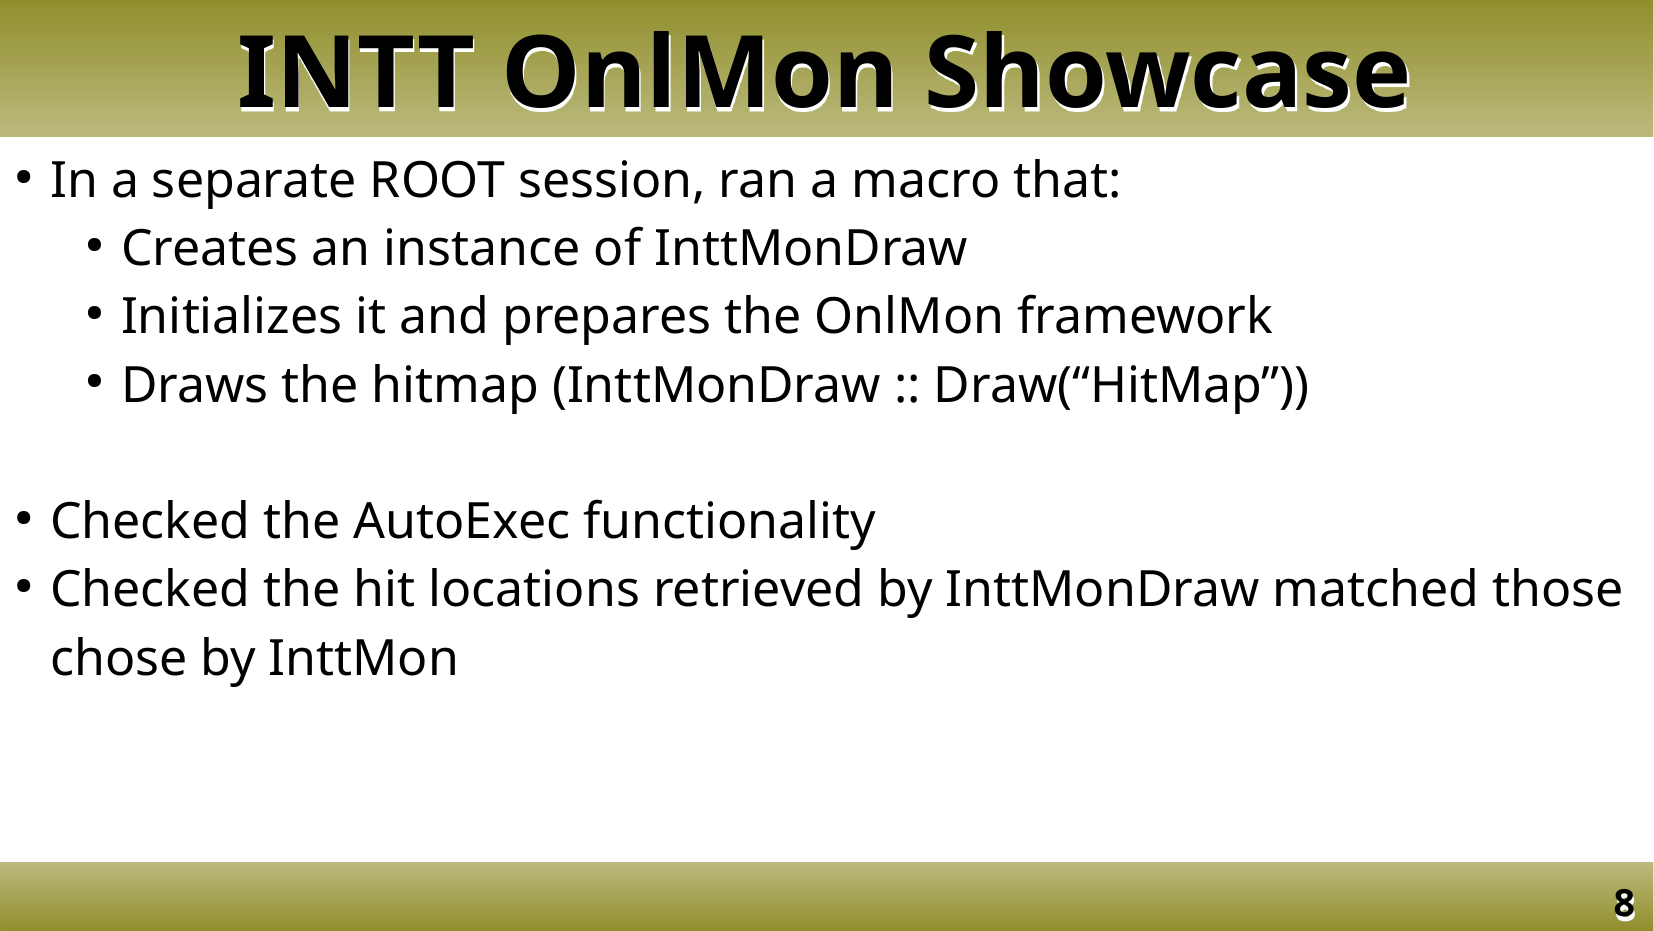

INTT OnlMon Showcase
In a separate ROOT session, ran a macro that:
Creates an instance of InttMonDraw
Initializes it and prepares the OnlMon framework
Draws the hitmap (InttMonDraw :: Draw(“HitMap”))
Checked the AutoExec functionality
Checked the hit locations retrieved by InttMonDraw matched those chose by InttMon
8